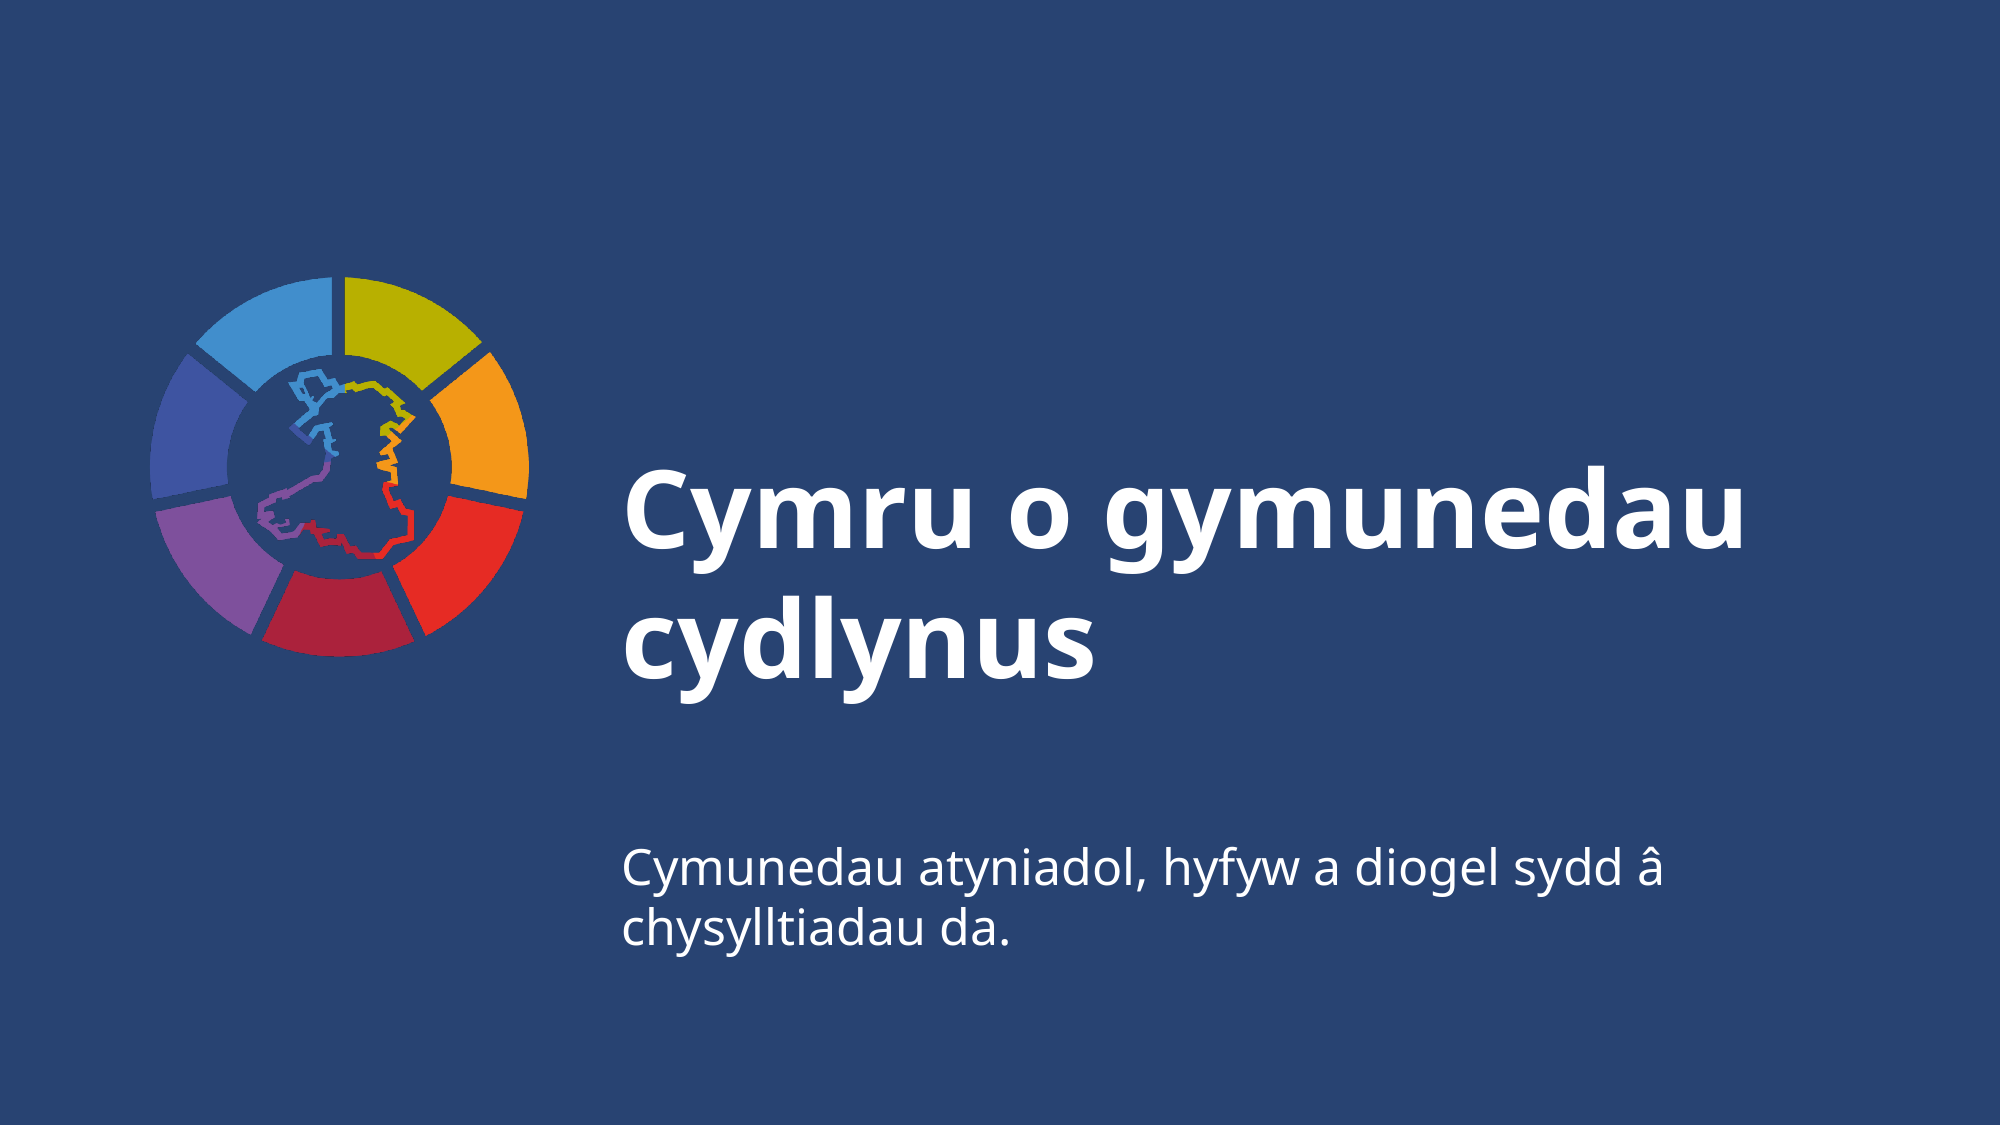

# Cymru o gymunedau cydlynus Cymunedau atyniadol, hyfyw a diogel sydd â chysylltiadau da.